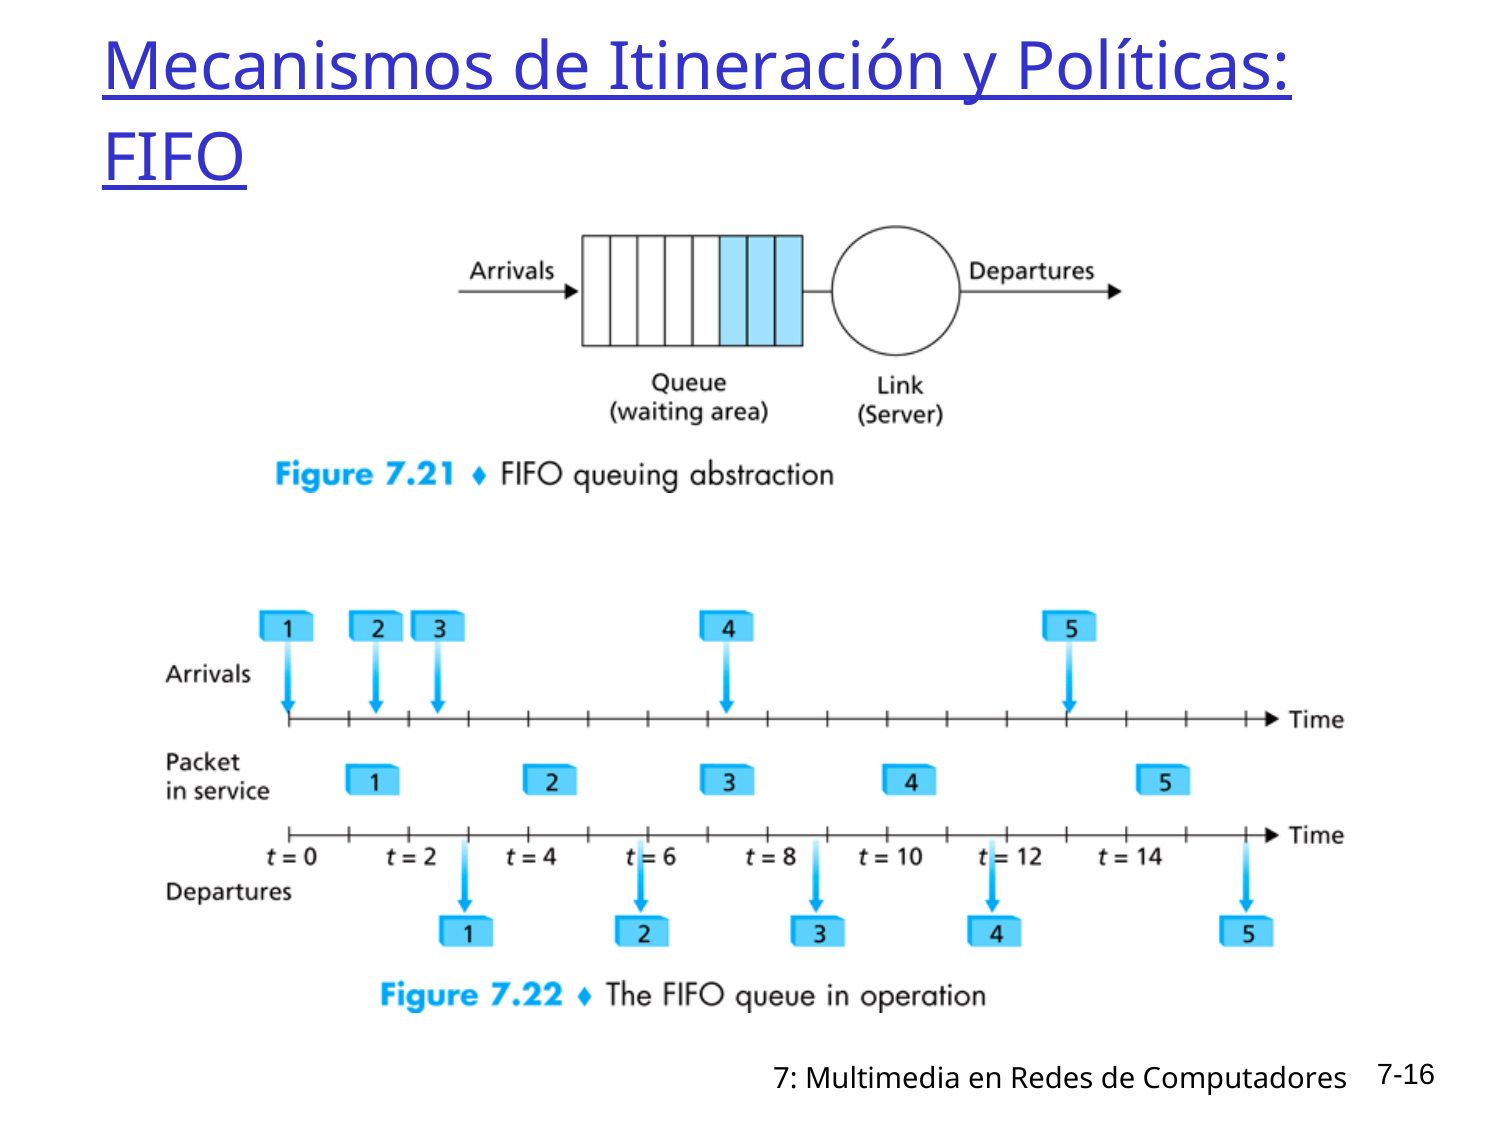

# Mecanismos de Itineración y Políticas: FIFO
16